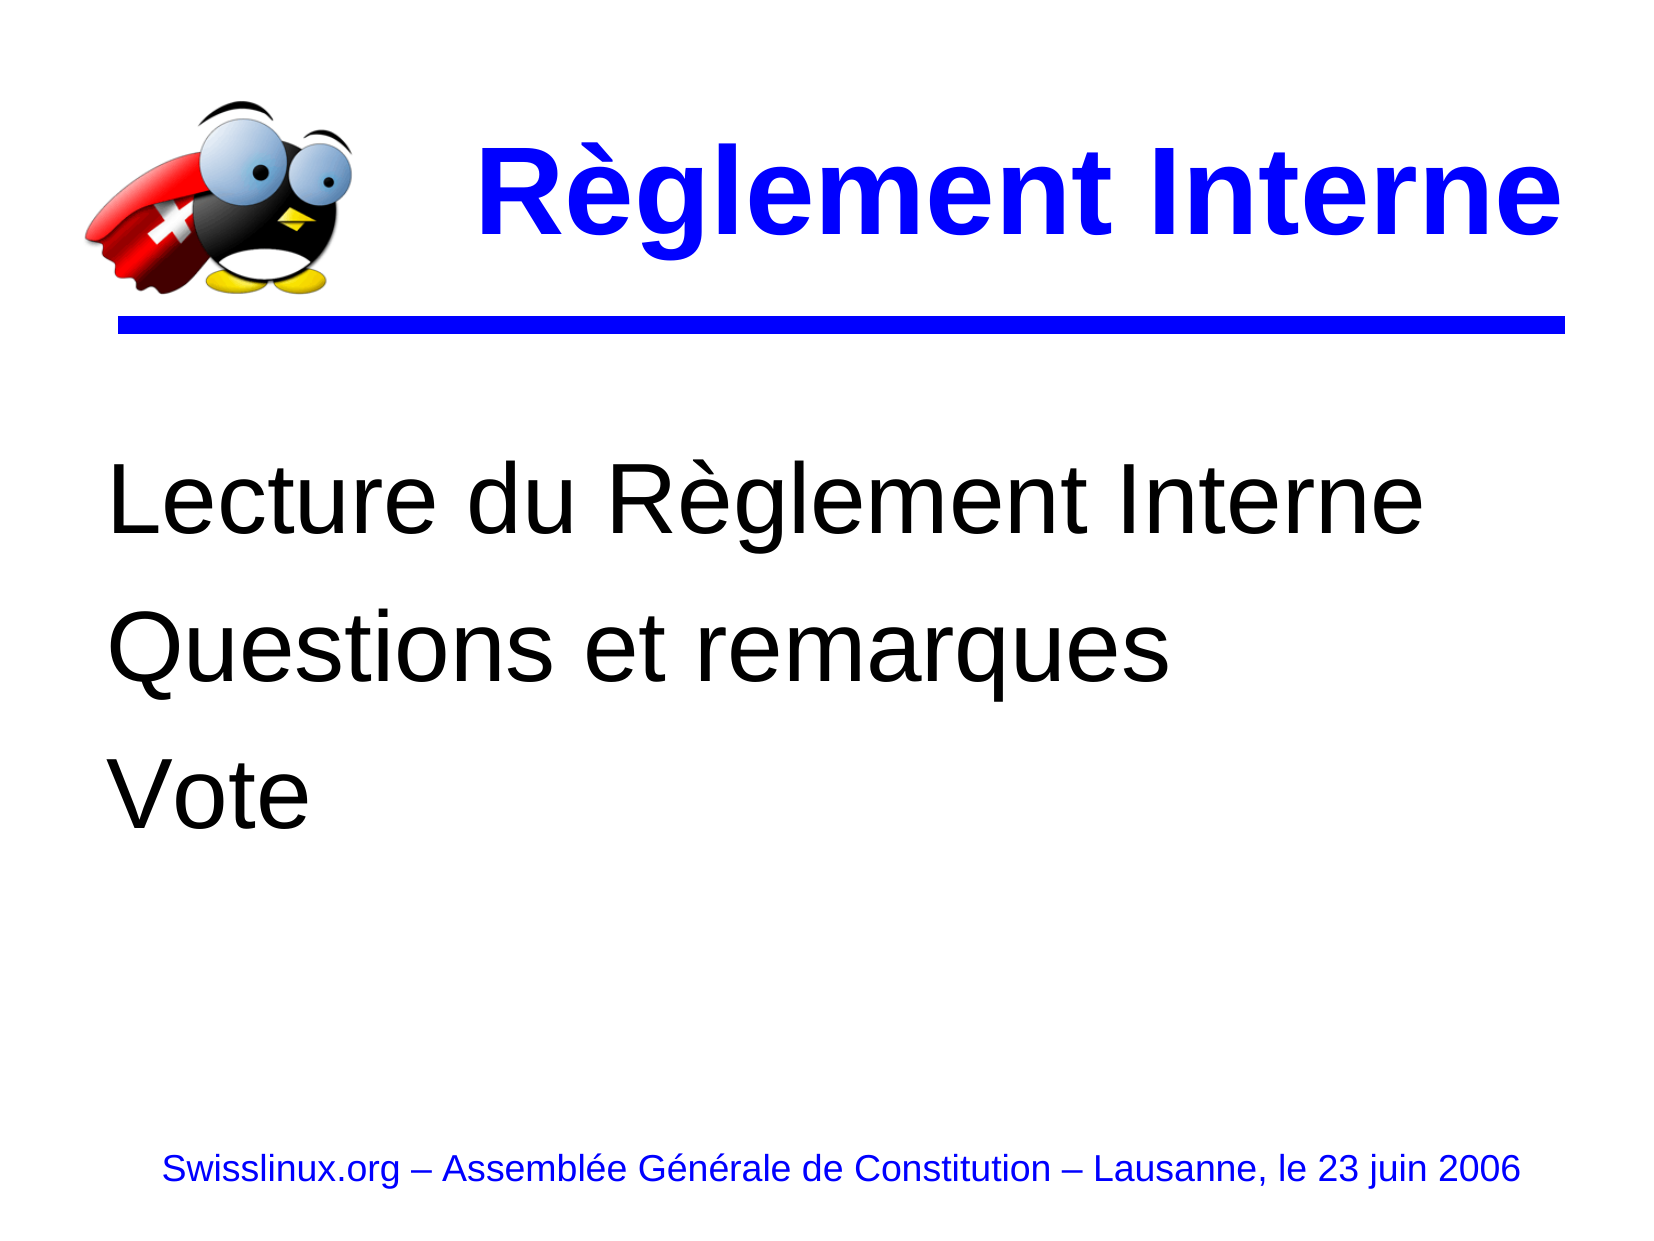

# Règlement Interne
Lecture du Règlement Interne
Questions et remarques
Vote
Swisslinux.org – Assemblée Générale de Constitution – Lausanne, le 23 juin 2006